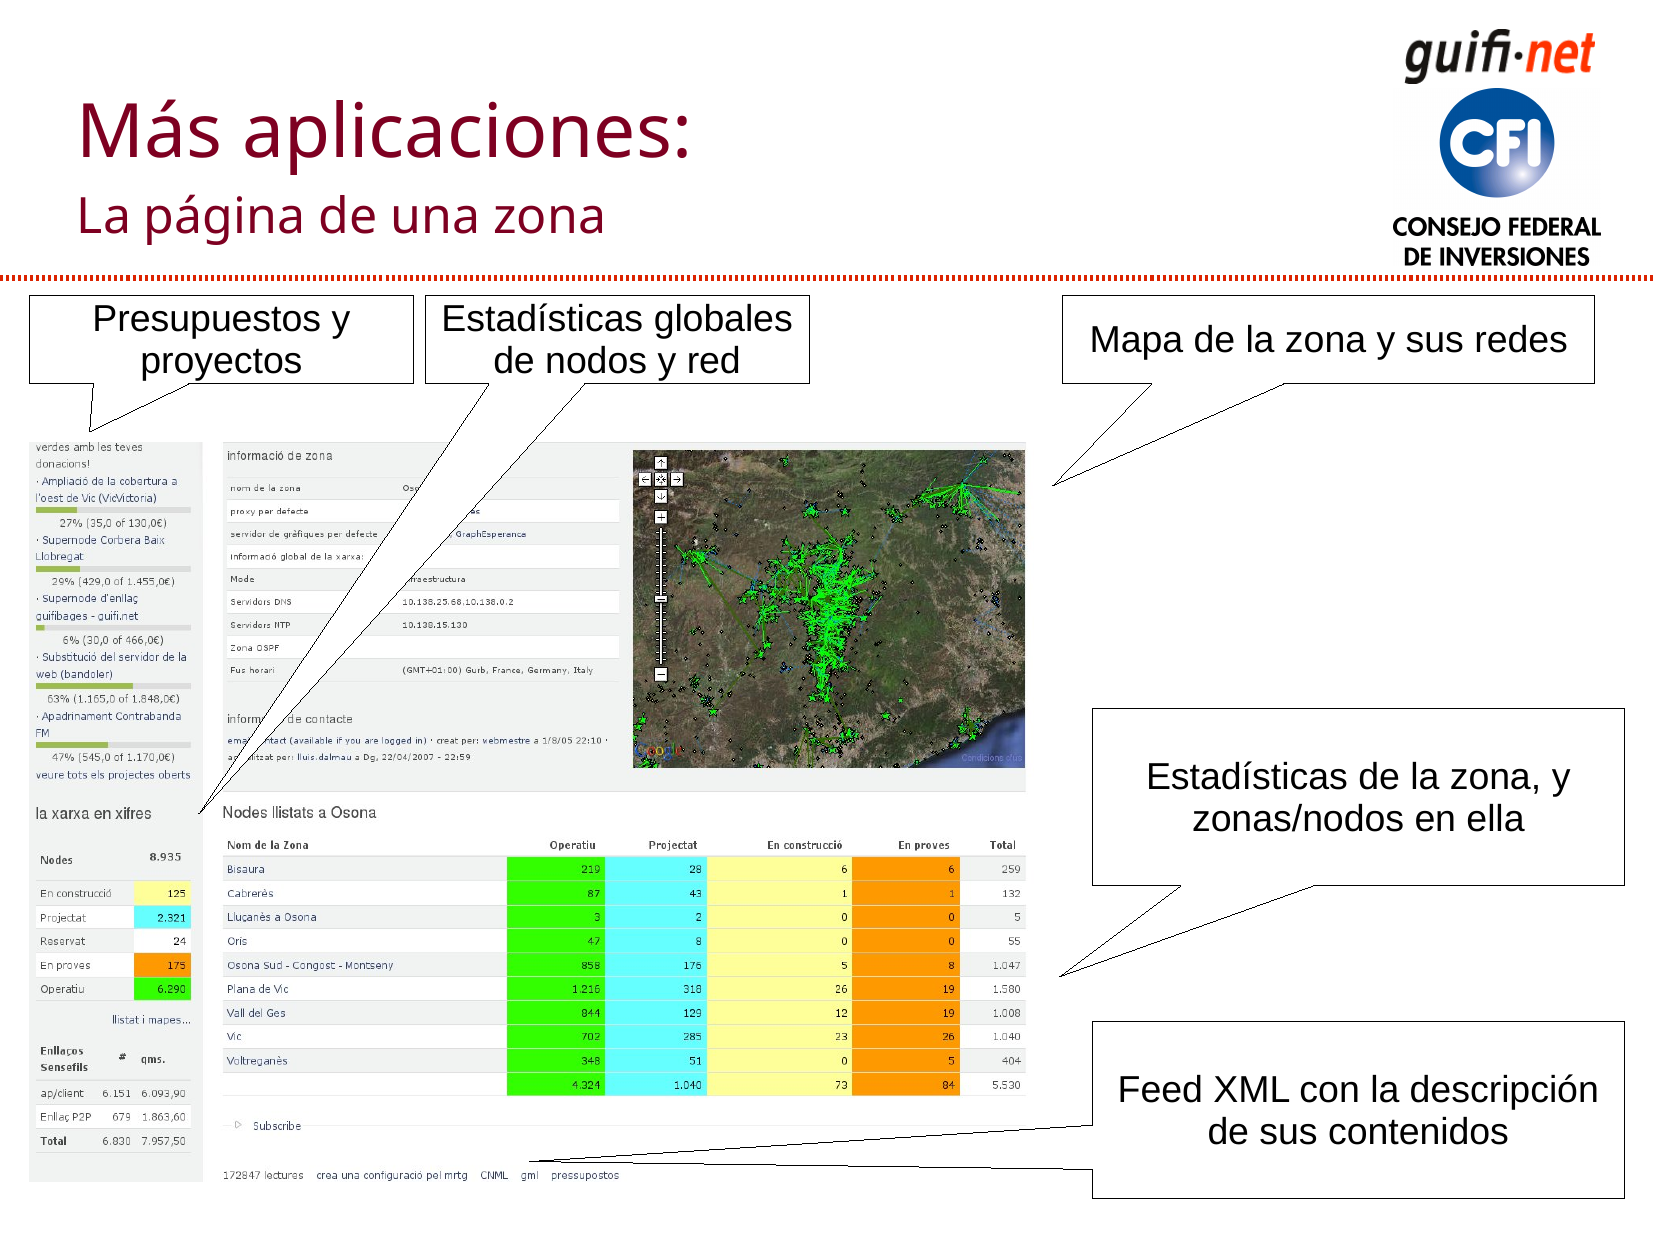

# Más aplicaciones: La página de una zona
Presupuestos y proyectos
Estadísticas globales de nodos y red
Mapa de la zona y sus redes
Estadísticas de la zona, y zonas/nodos en ella
Feed XML con la descripción de sus contenidos